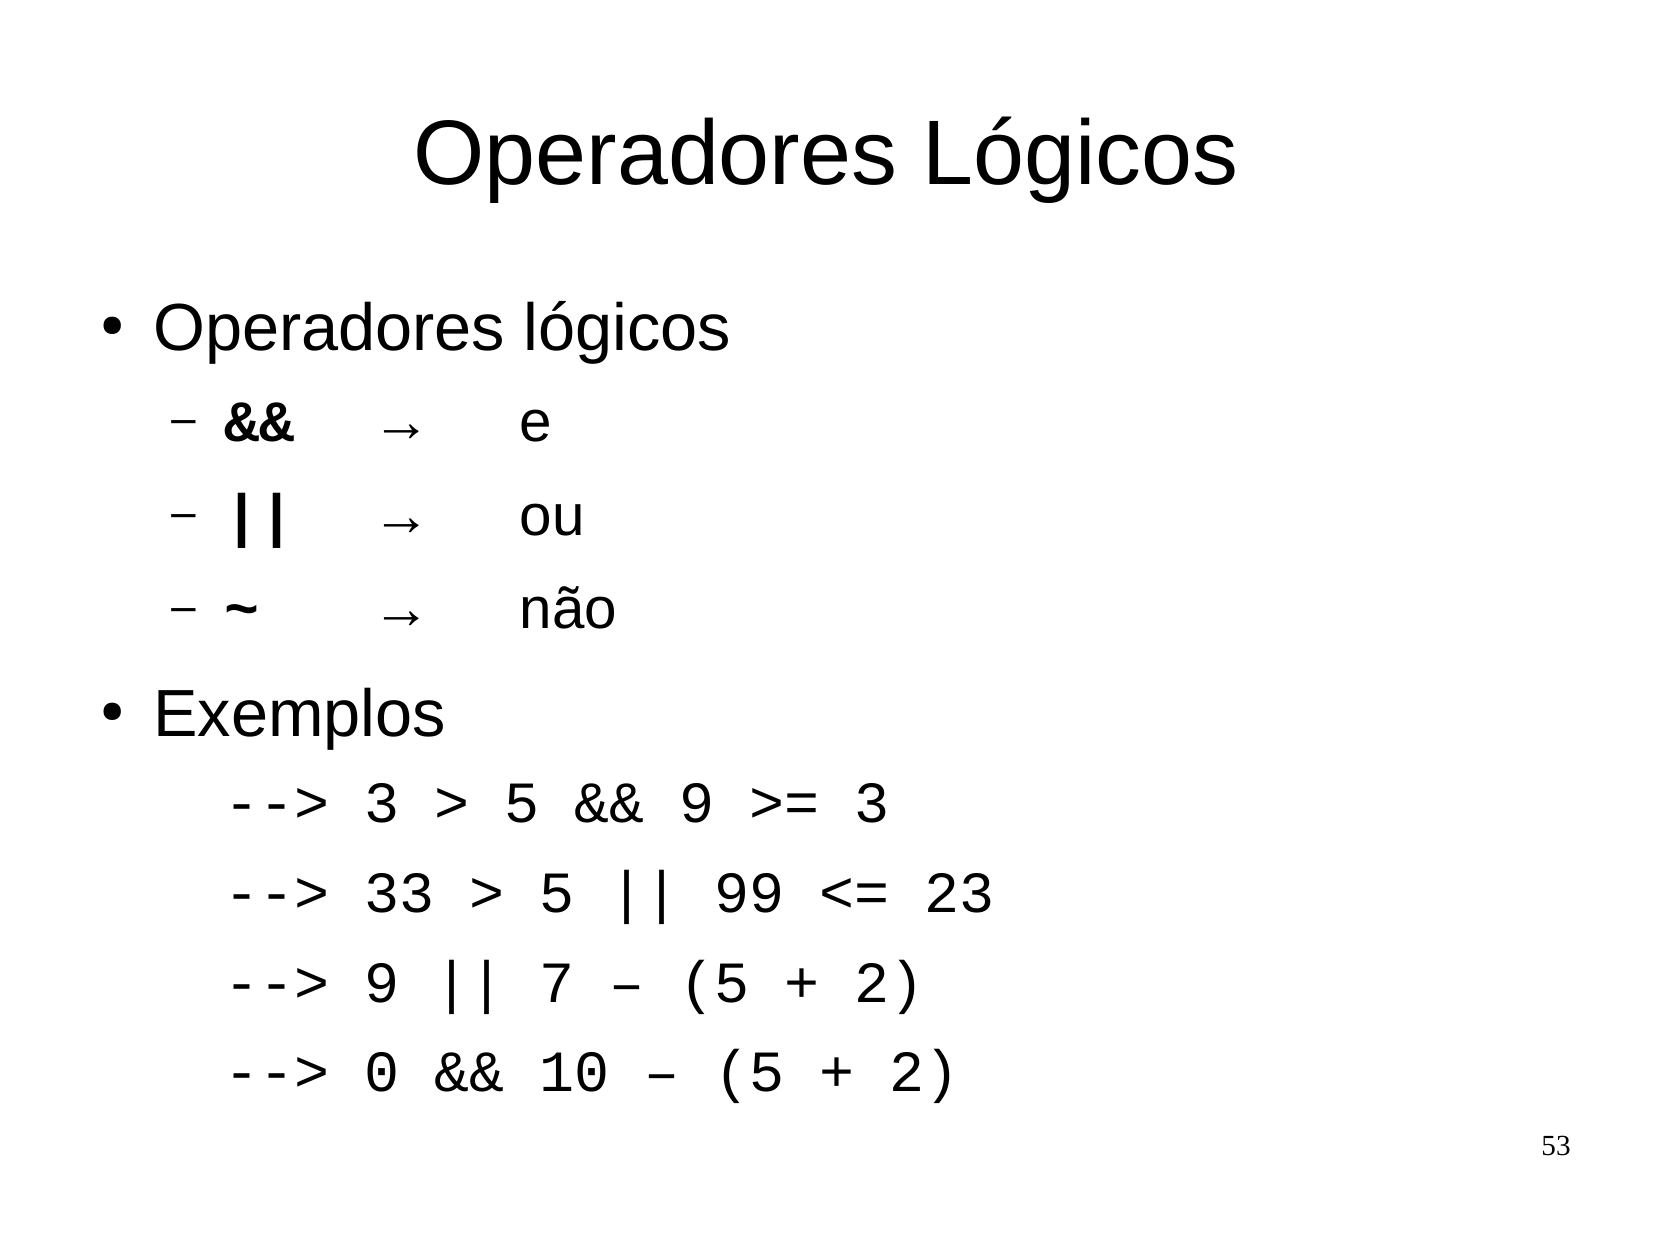

# Operadores Lógicos
Operadores lógicos
&&		→		e
||		→		ou
~		→		não
Exemplos
--> 3 > 5 && 9 >= 3
--> 33 > 5 || 99 <= 23
--> 9 || 7 – (5 + 2)
--> 0 && 10 – (5 + 2)
53